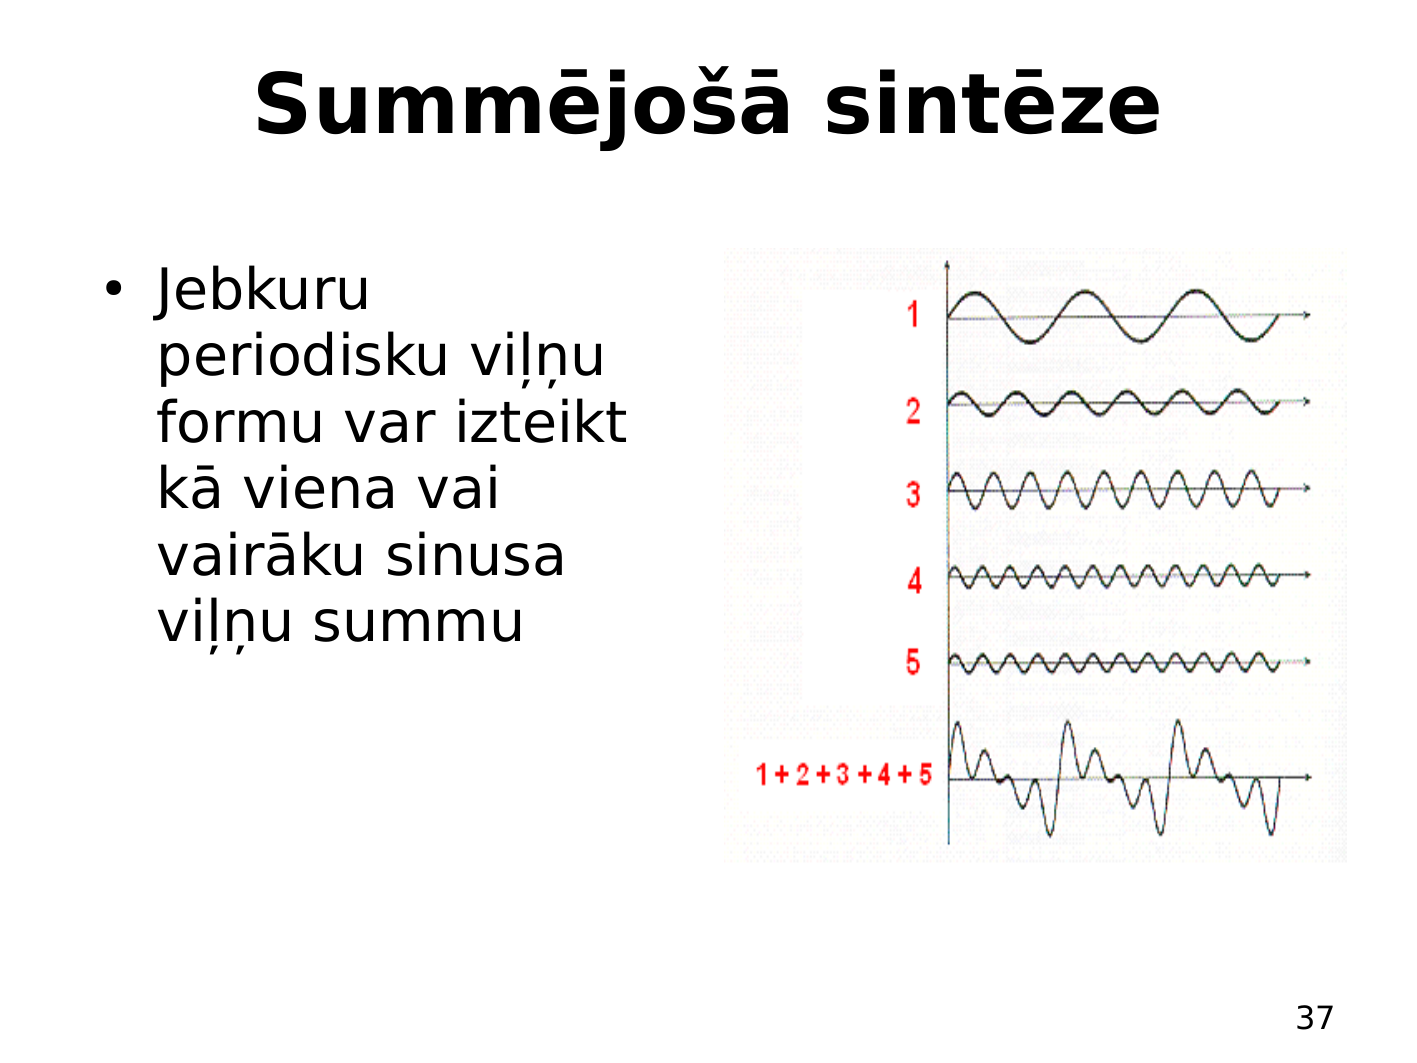

# Summējošā sintēze
Jebkuru periodisku viļņu formu var izteikt kā viena vai vairāku sinusa viļņu summu